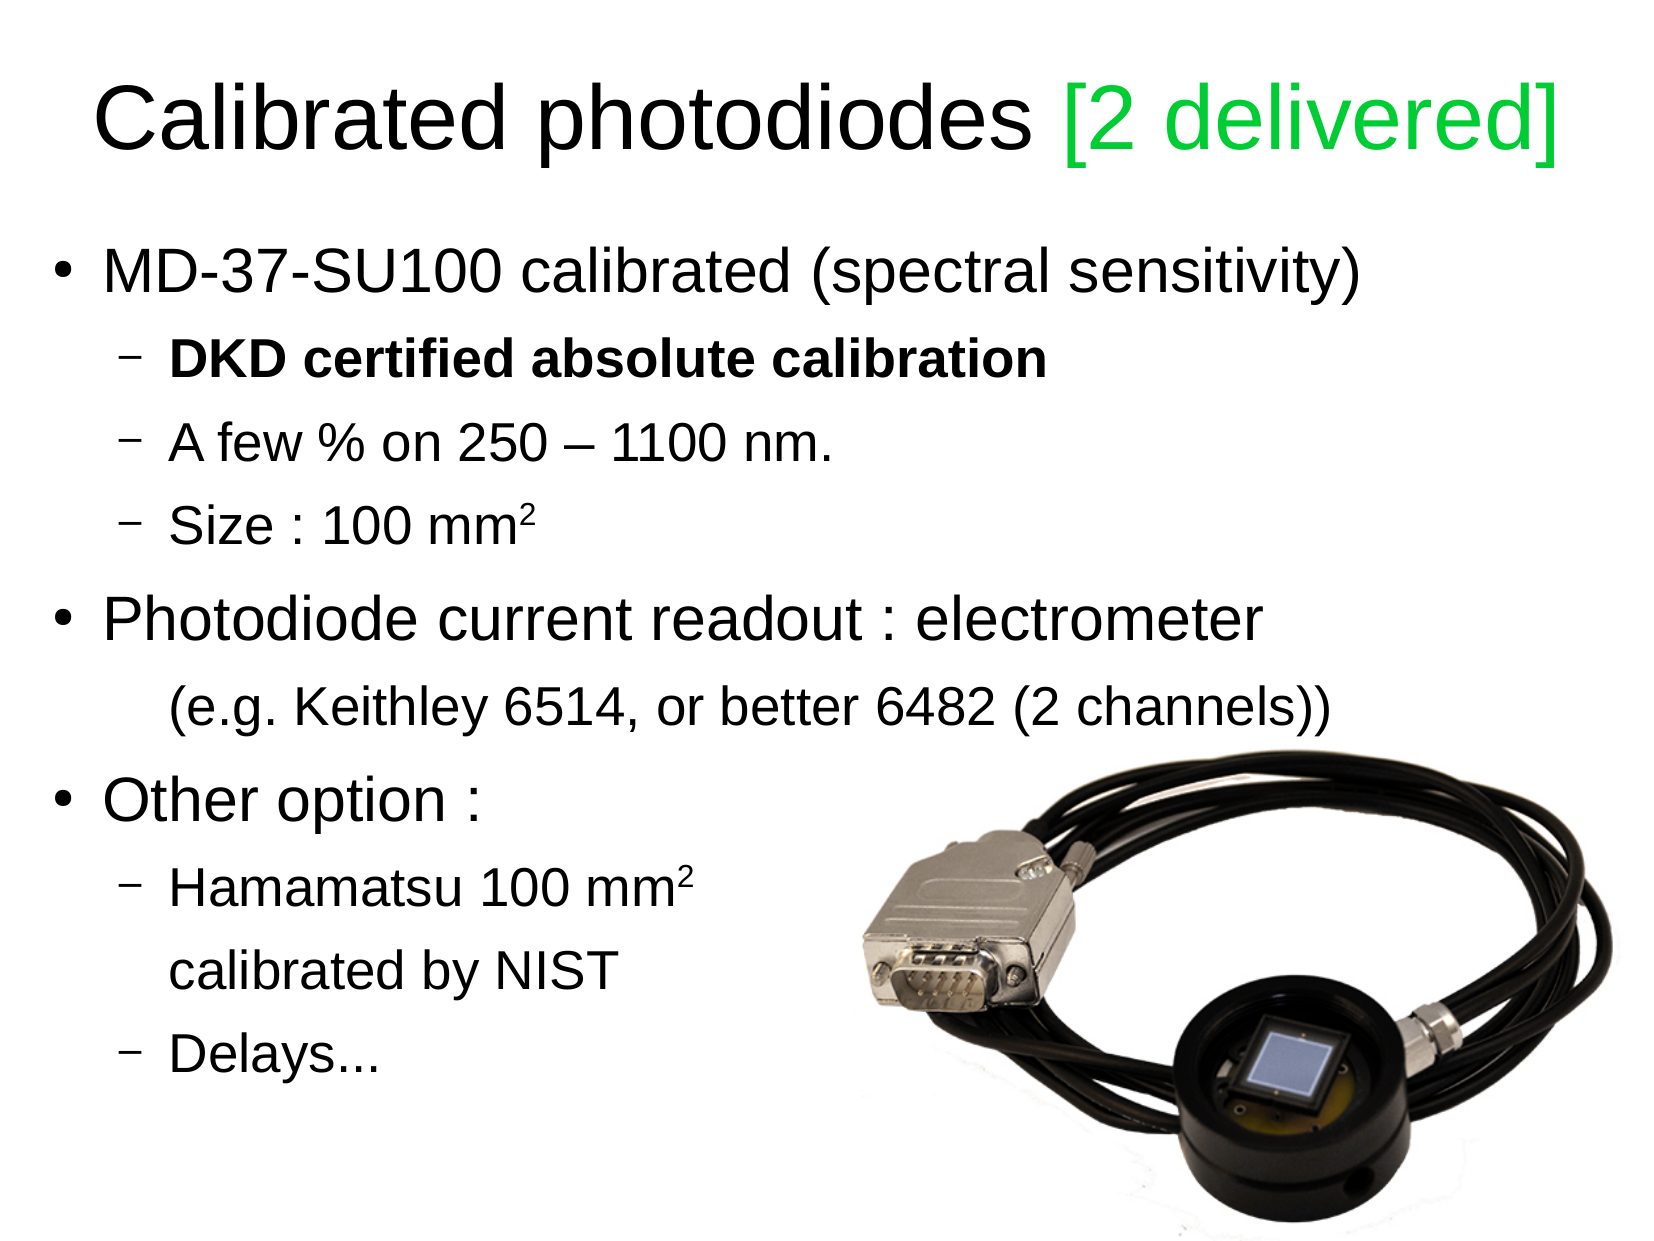

# Calibrated photodiodes [2 delivered]
MD-37-SU100 calibrated (spectral sensitivity)
DKD certified absolute calibration
A few % on 250 – 1100 nm.
Size : 100 mm2
Photodiode current readout : electrometer
(e.g. Keithley 6514, or better 6482 (2 channels))
Other option :
Hamamatsu 100 mm2
calibrated by NIST
Delays...